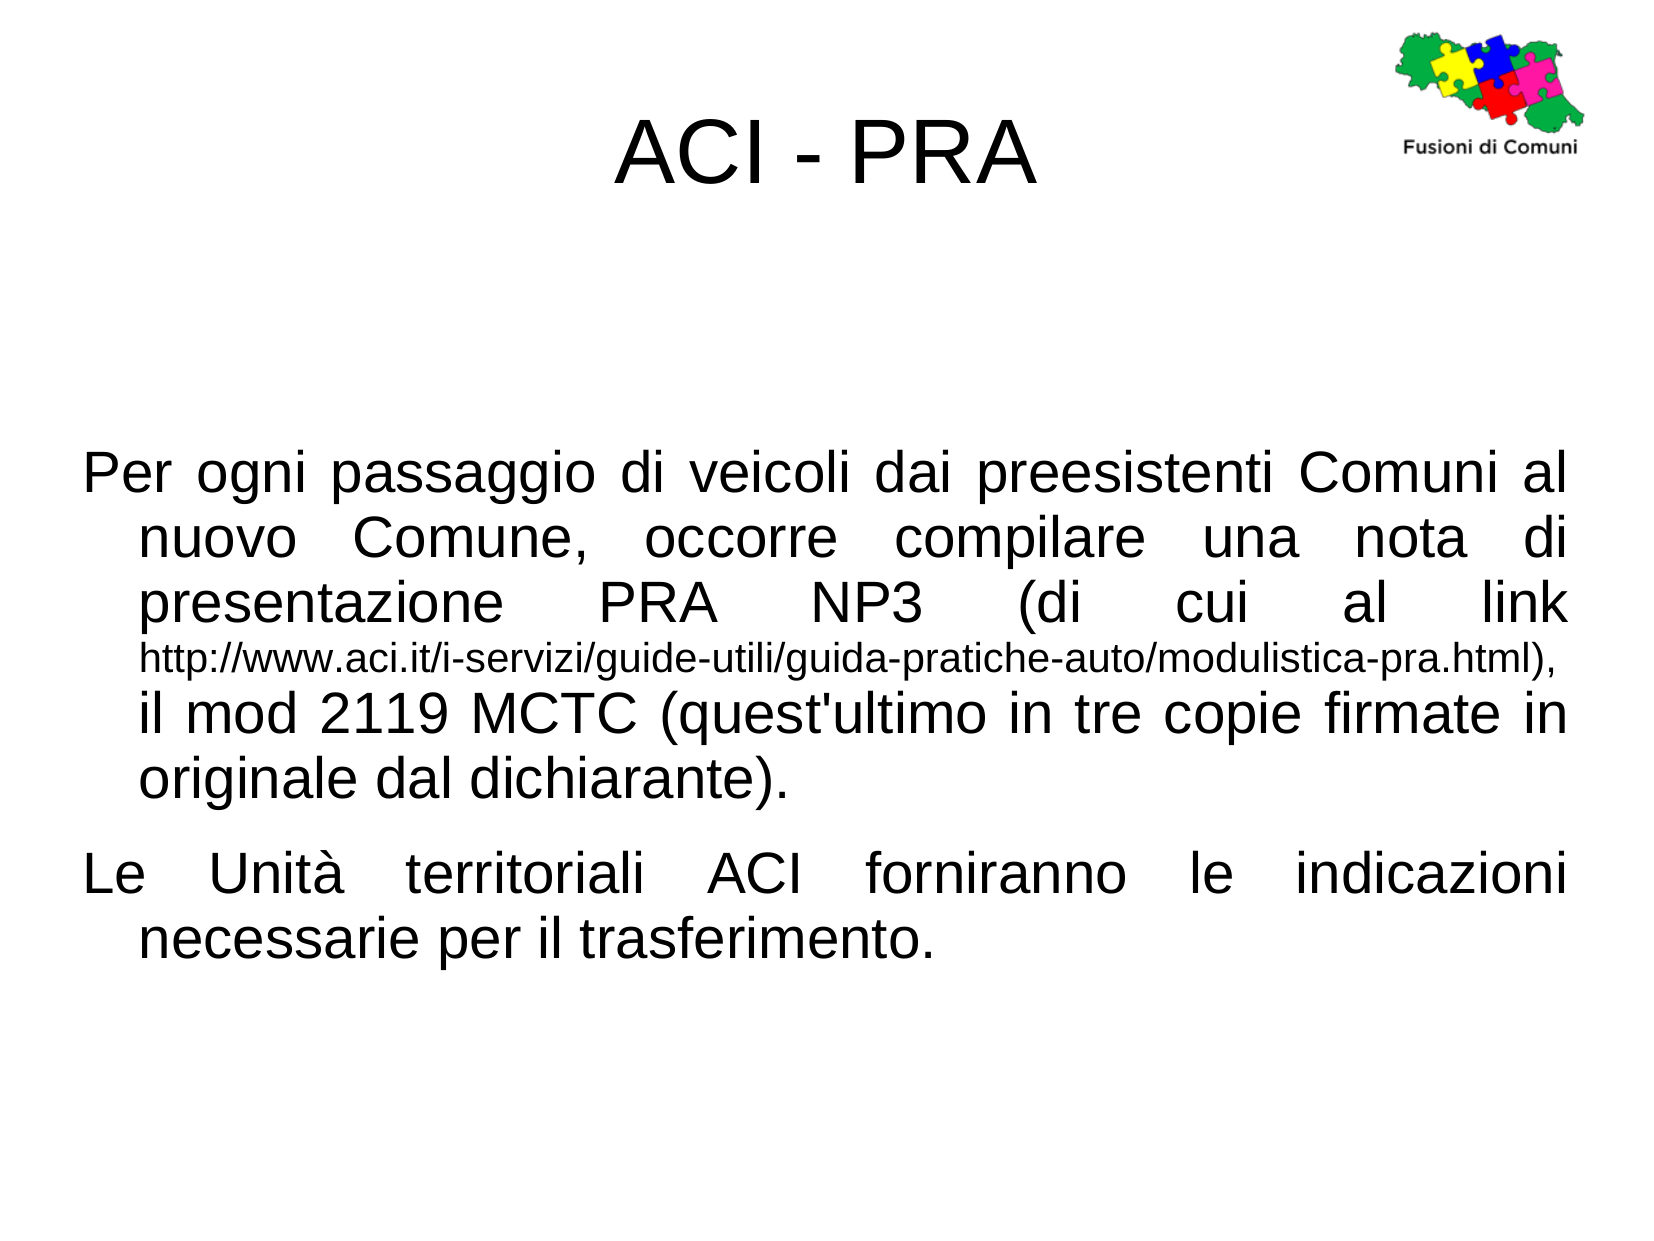

# ACI - PRA
Per ogni passaggio di veicoli dai preesistenti Comuni al nuovo Comune, occorre compilare una nota di presentazione PRA NP3 (di cui al link http://www.aci.it/i-servizi/guide-utili/guida-pratiche-auto/modulistica-pra.html), il mod 2119 MCTC (quest'ultimo in tre copie firmate in originale dal dichiarante).
Le Unità territoriali ACI forniranno le indicazioni necessarie per il trasferimento.